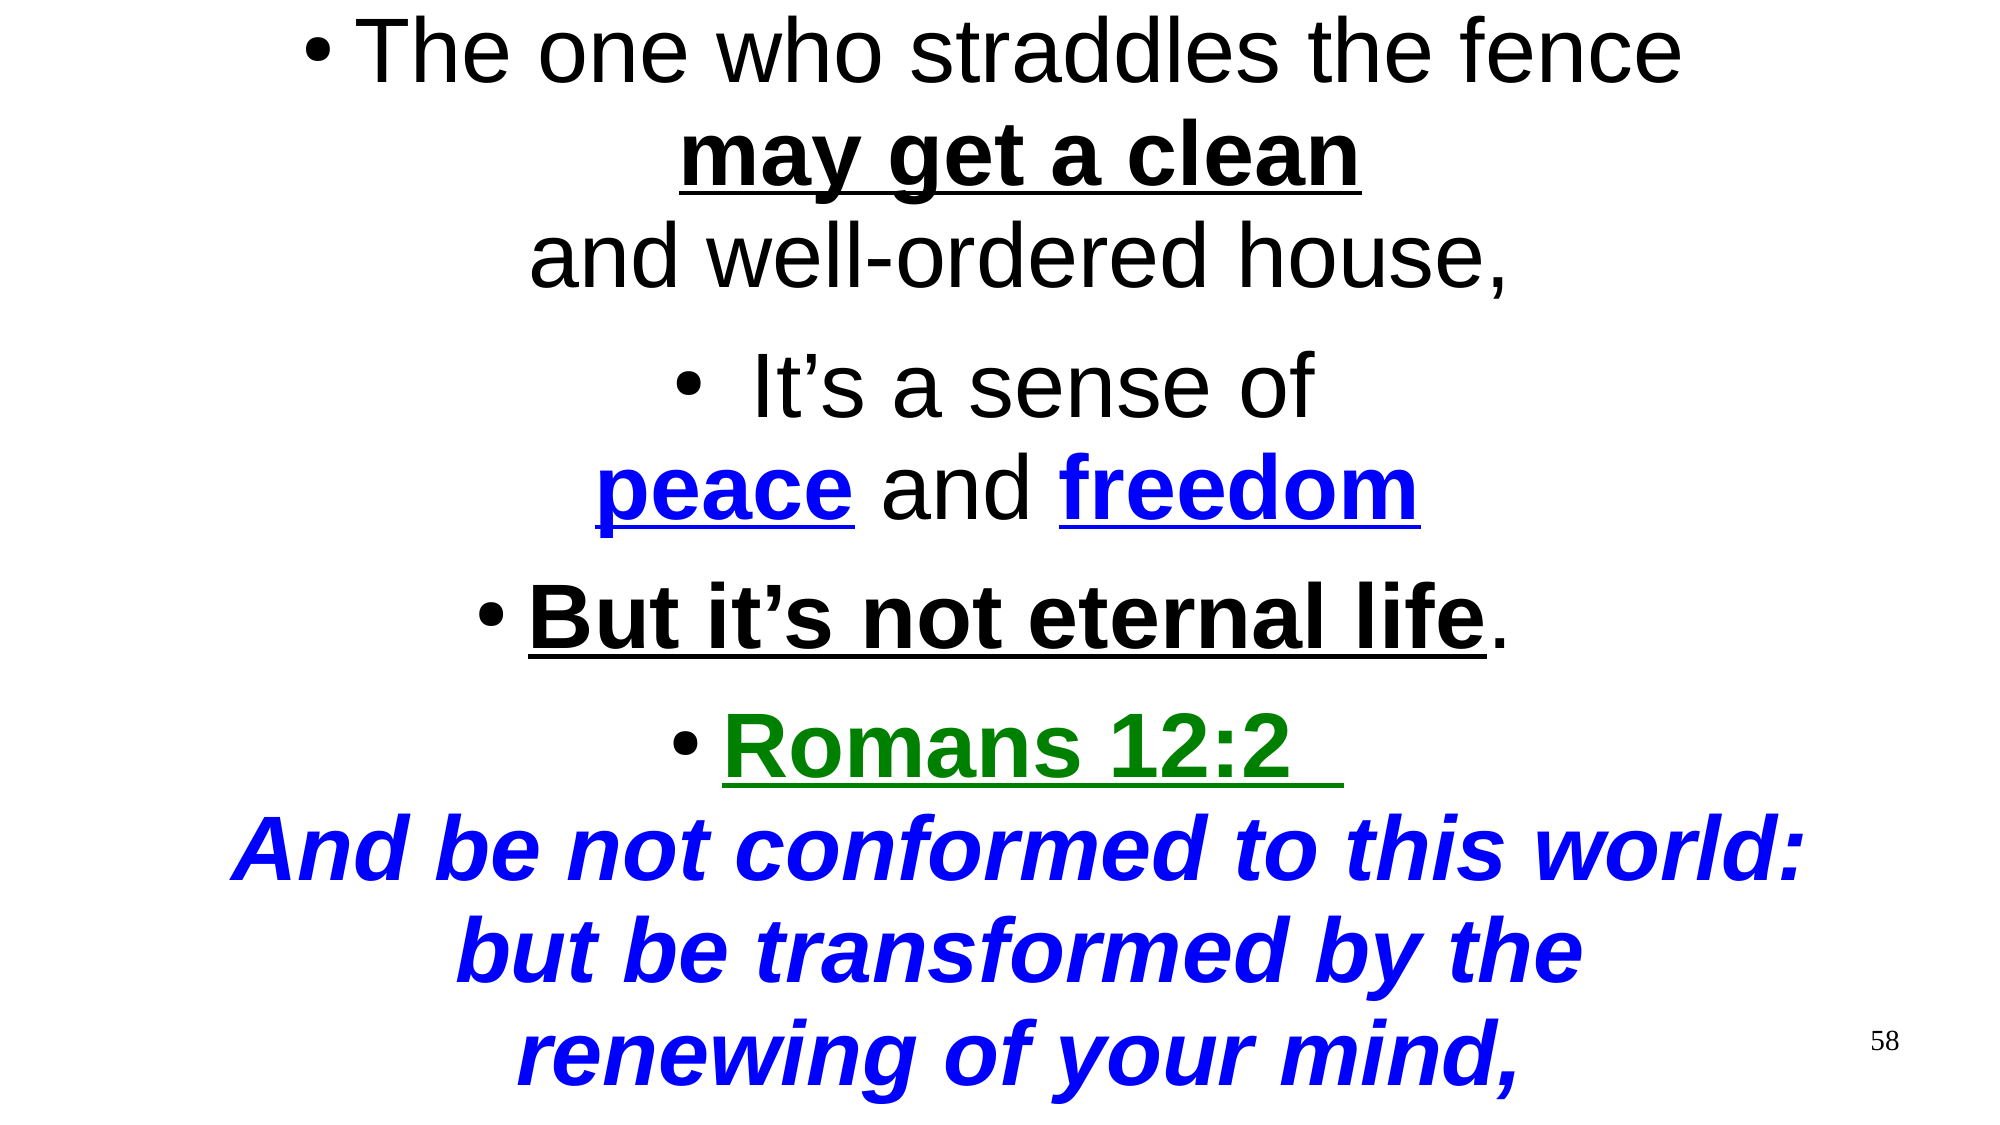

# The one who straddles the fence may get a clean and well-ordered house,
 It’s a sense of
peace and freedom
But it’s not eternal life.
Romans 12:2 
And be not conformed to this world:
but be transformed by the
renewing of your mind,
58